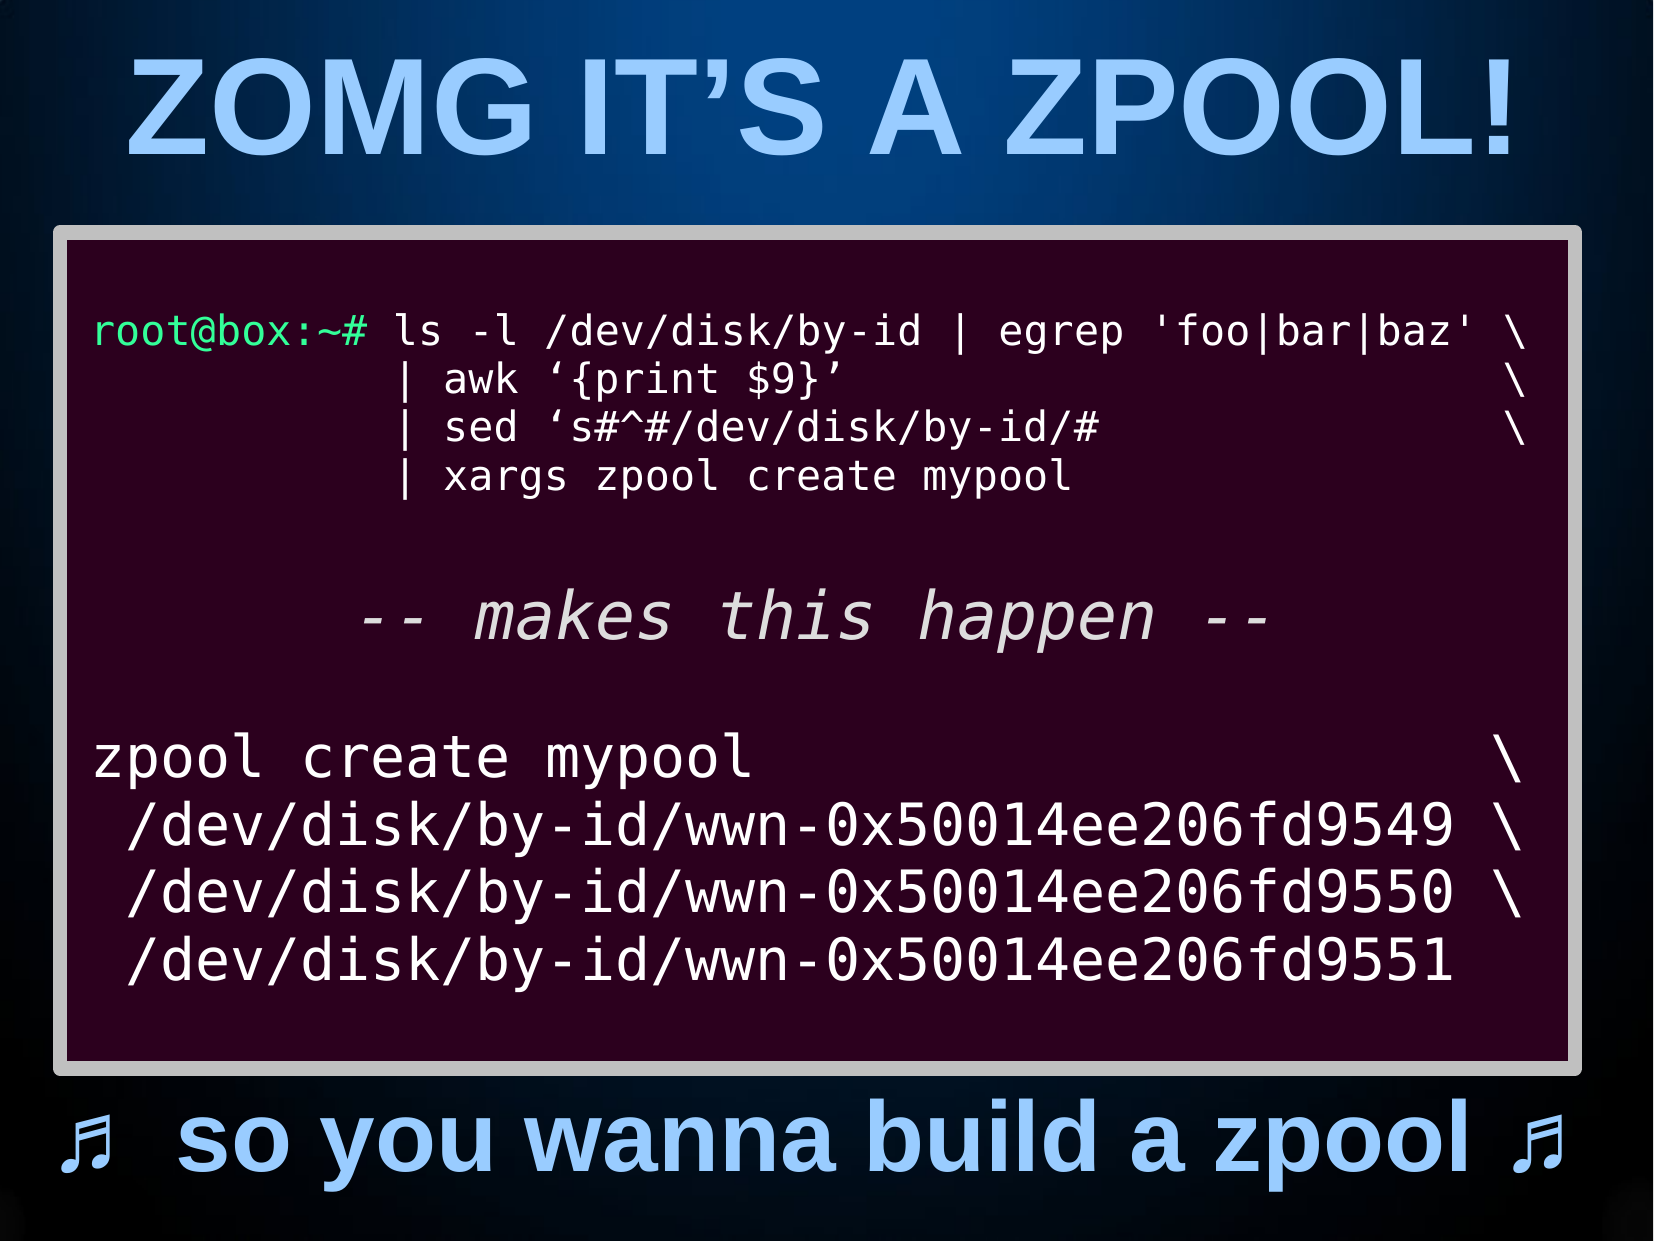

# ZOMG IT’S A ZPOOL!
root@box:~# ls -l /dev/disk/by-id | egrep 'foo|bar|baz' \
 | awk ‘{print $9}’ \
 | sed ‘s#^#/dev/disk/by-id/# \
 | xargs zpool create mypool
-- makes this happen --
zpool create mypool \
 /dev/disk/by-id/wwn-0x50014ee206fd9549 \
 /dev/disk/by-id/wwn-0x50014ee206fd9550 \
 /dev/disk/by-id/wwn-0x50014ee206fd9551
♬ so you wanna build a zpool ♬